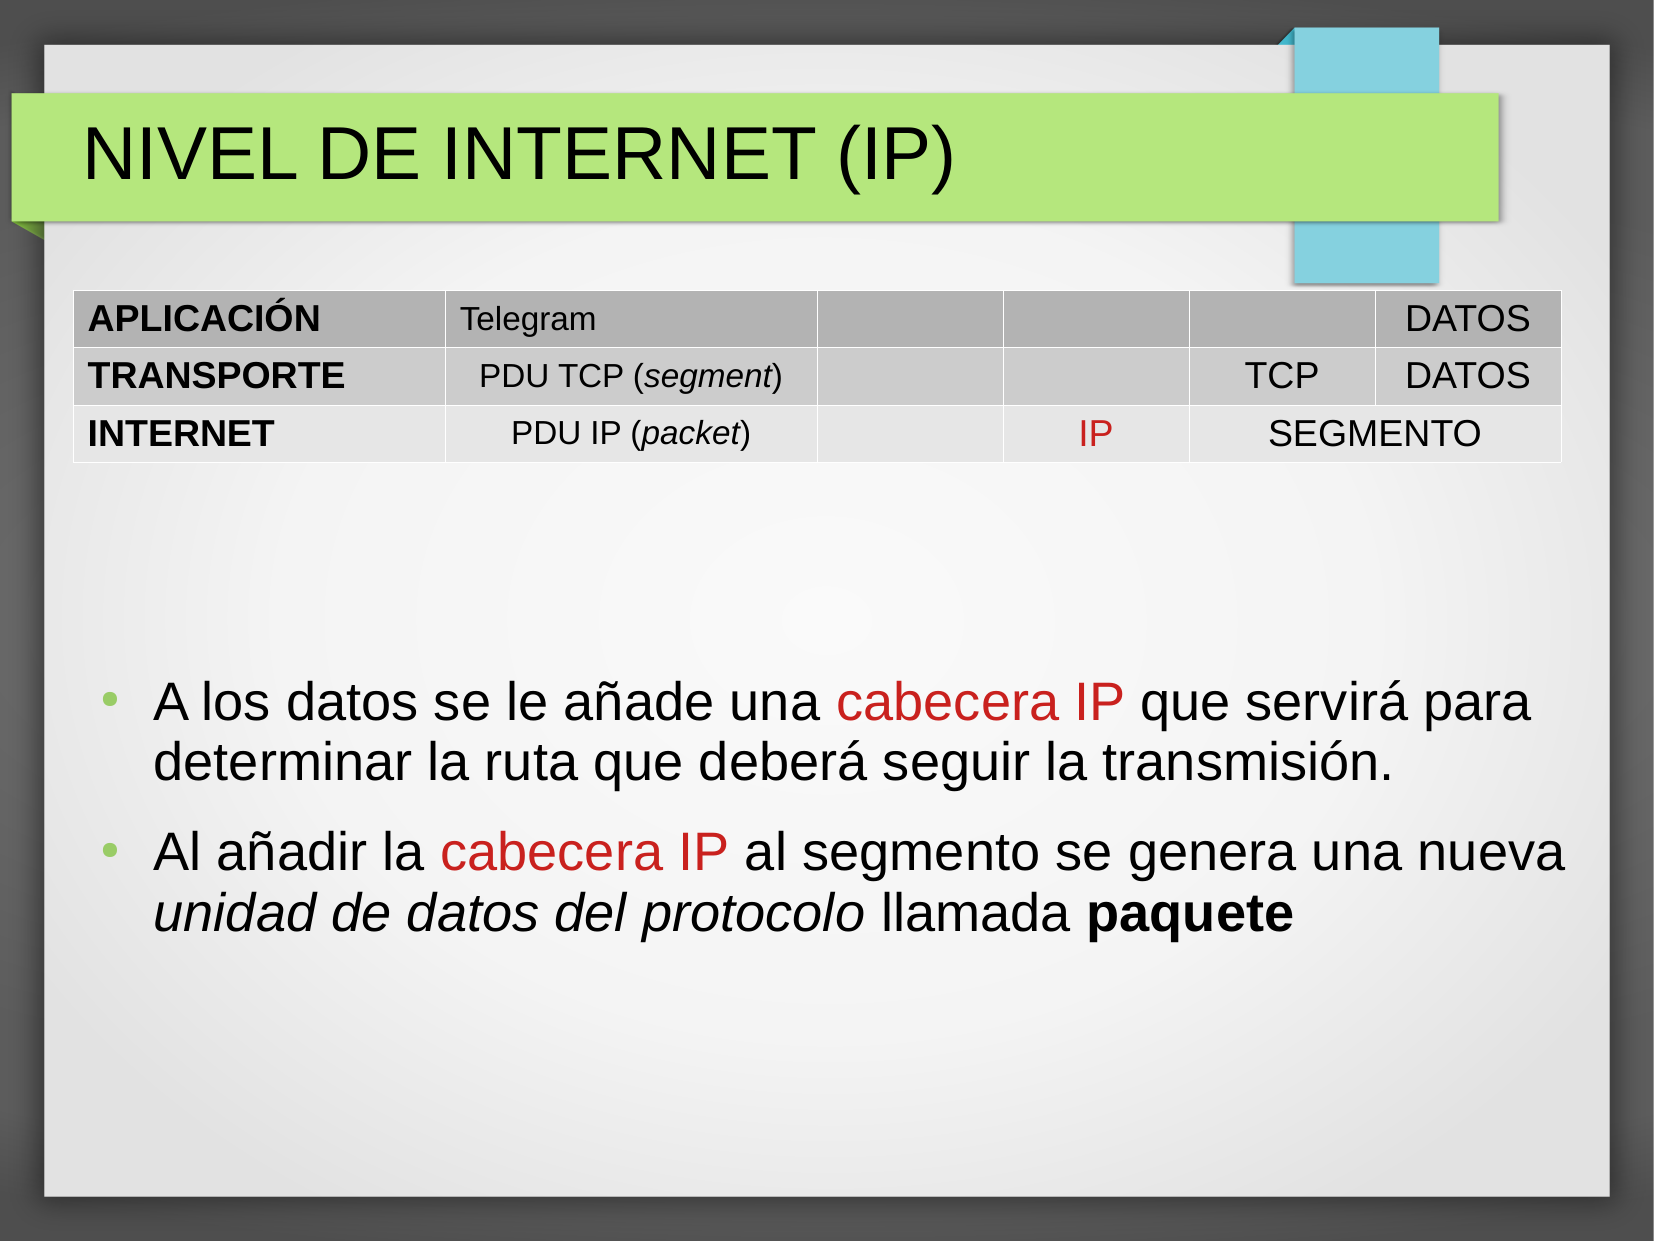

# NIVEL DE INTERNET (IP)
| APLICACIÓN | Telegram | | | | DATOS |
| --- | --- | --- | --- | --- | --- |
| TRANSPORTE | PDU TCP (segment) | | | TCP | DATOS |
| INTERNET | PDU IP (packet) | | IP | SEGMENTO | |
A los datos se le añade una cabecera IP que servirá para determinar la ruta que deberá seguir la transmisión.
Al añadir la cabecera IP al segmento se genera una nueva unidad de datos del protocolo llamada paquete